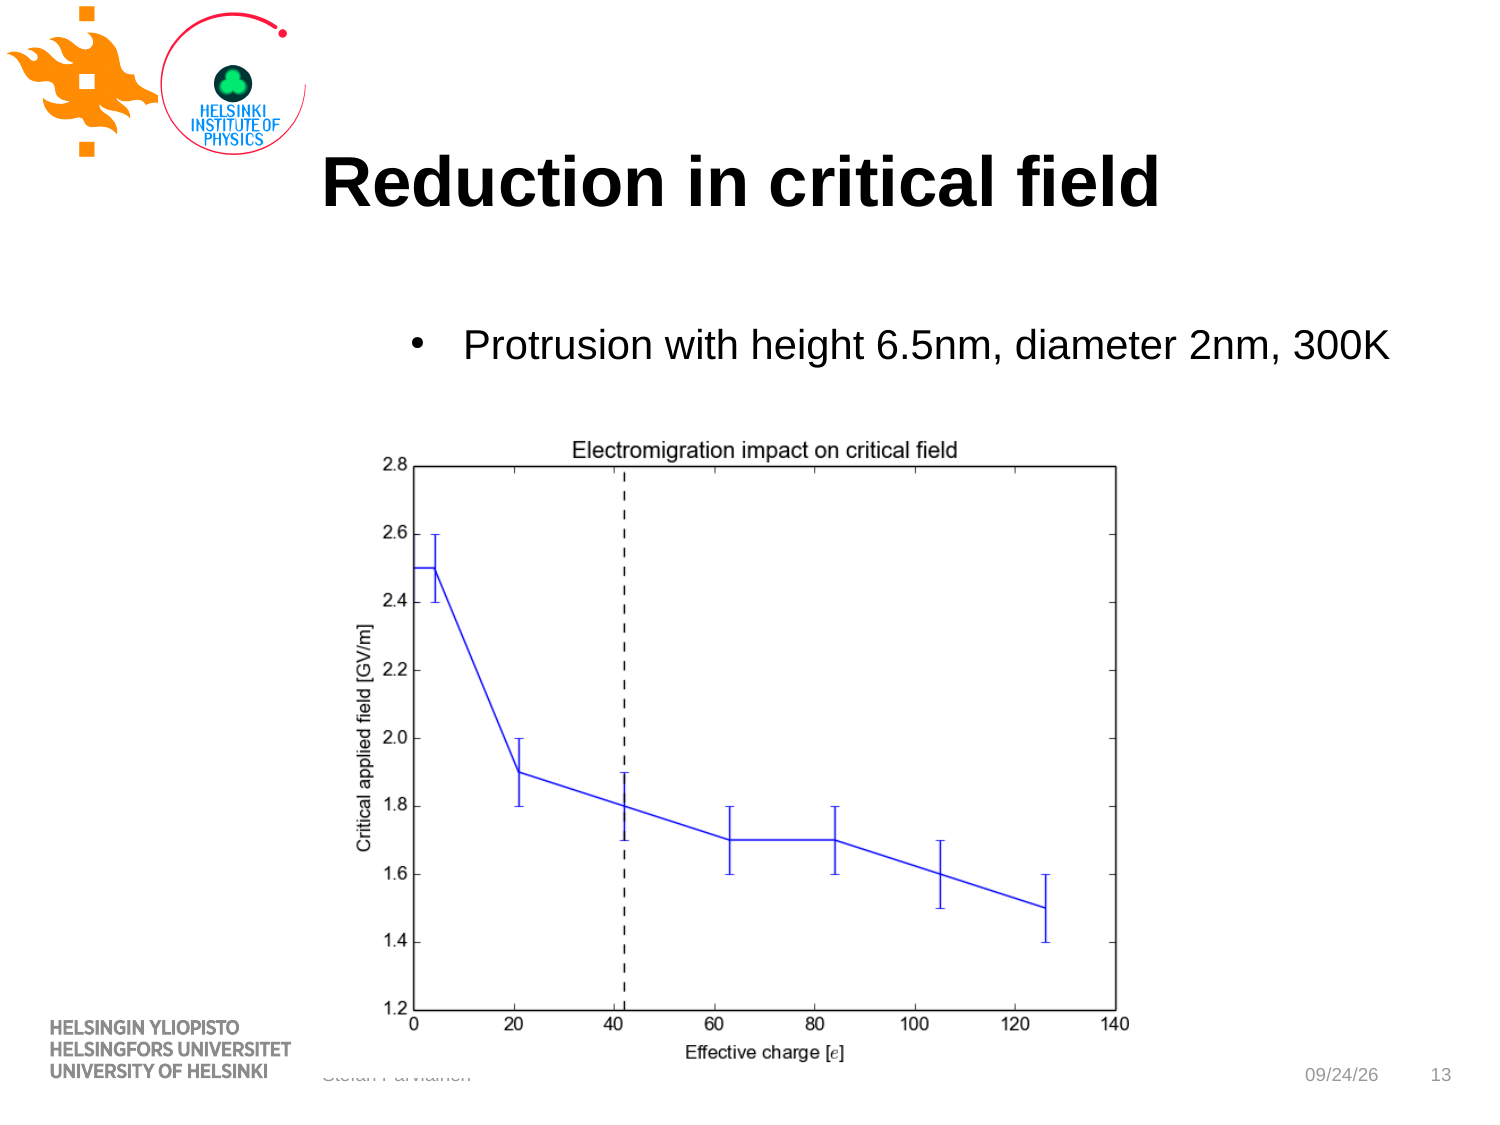

# Reduction in critical field
Protrusion with height 6.5nm, diameter 2nm, 300K
Stefan Parviainen
13